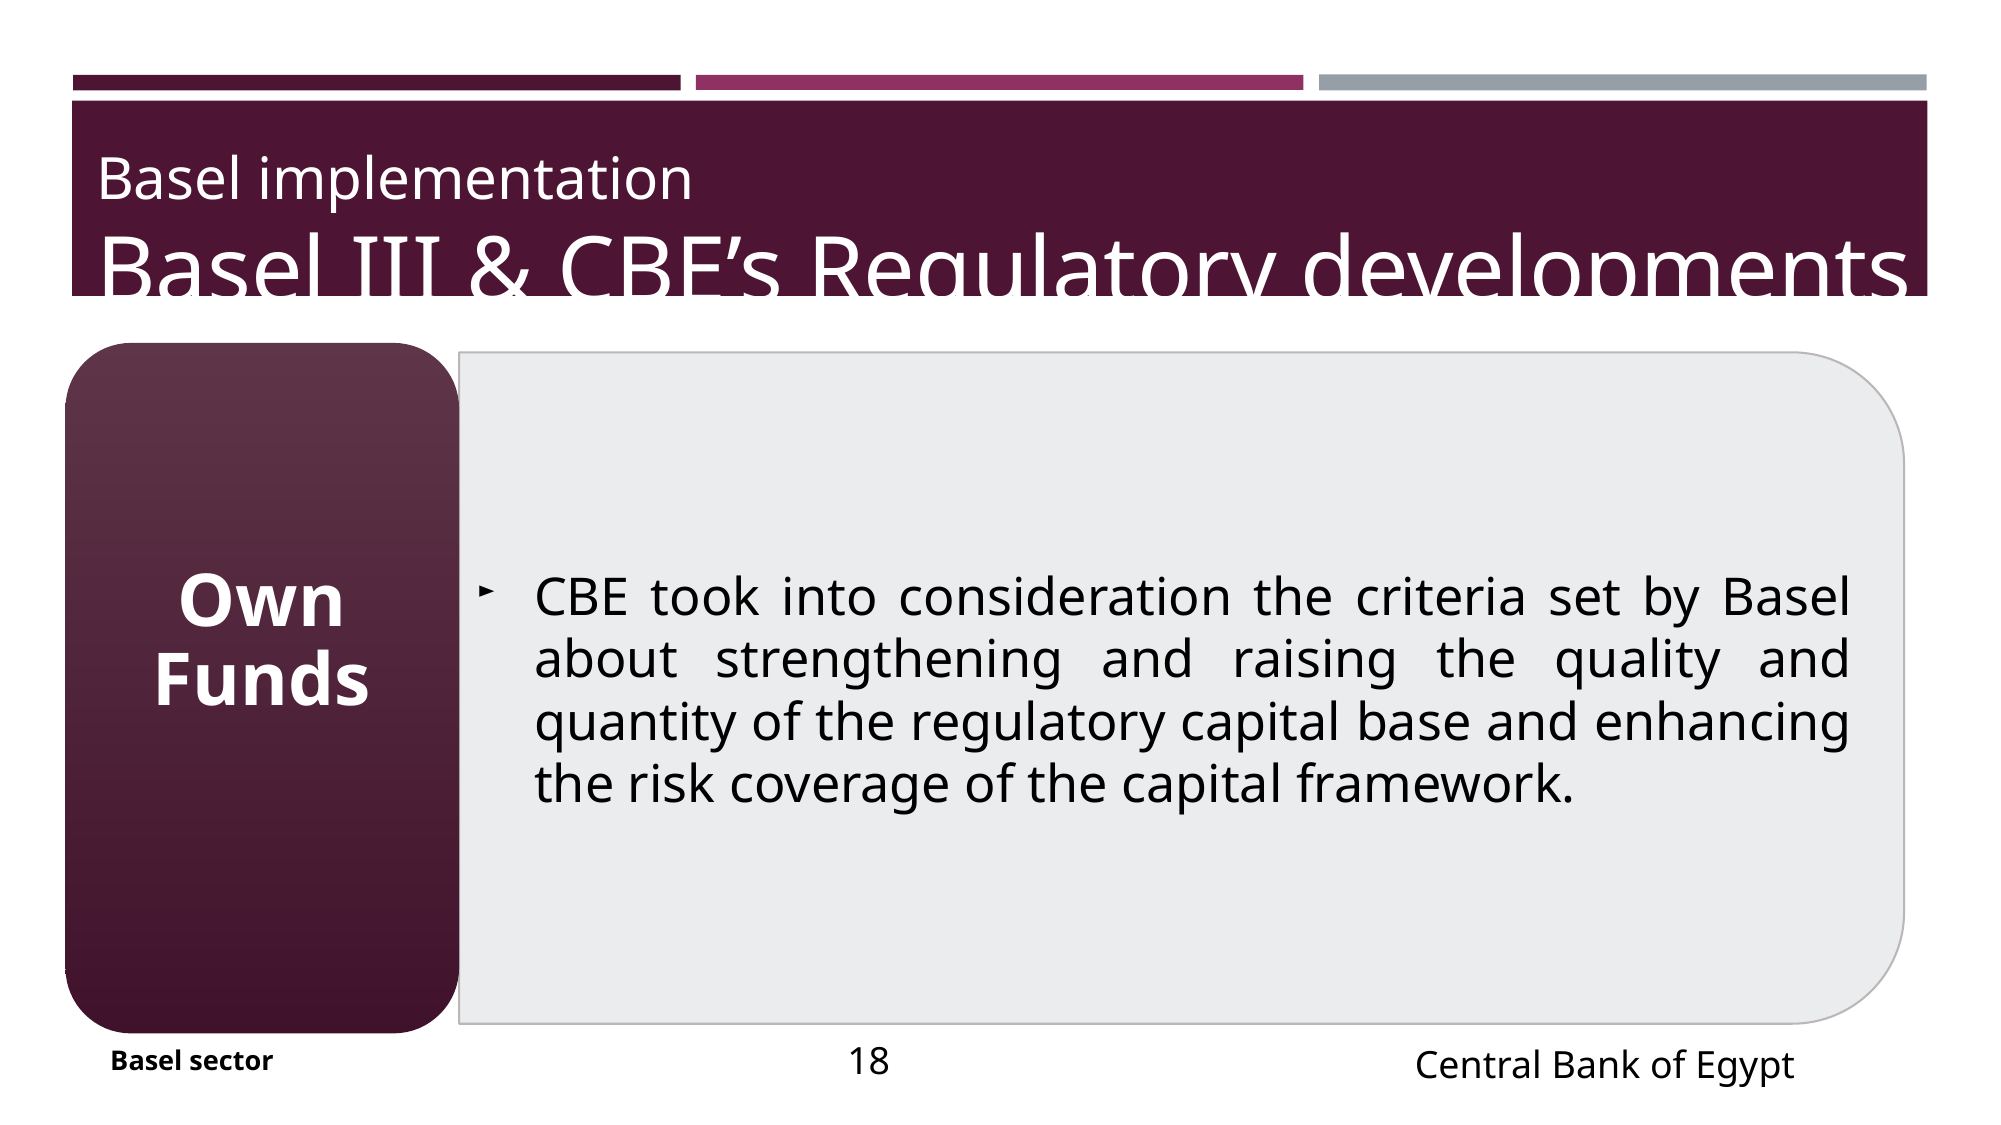

# Basel implementation Basel III & CBE’s Regulatory developments
Own Funds
CBE took into consideration the criteria set by Basel about strengthening and raising the quality and quantity of the regulatory capital base and enhancing the risk coverage of the capital framework.
Central Bank of Egypt